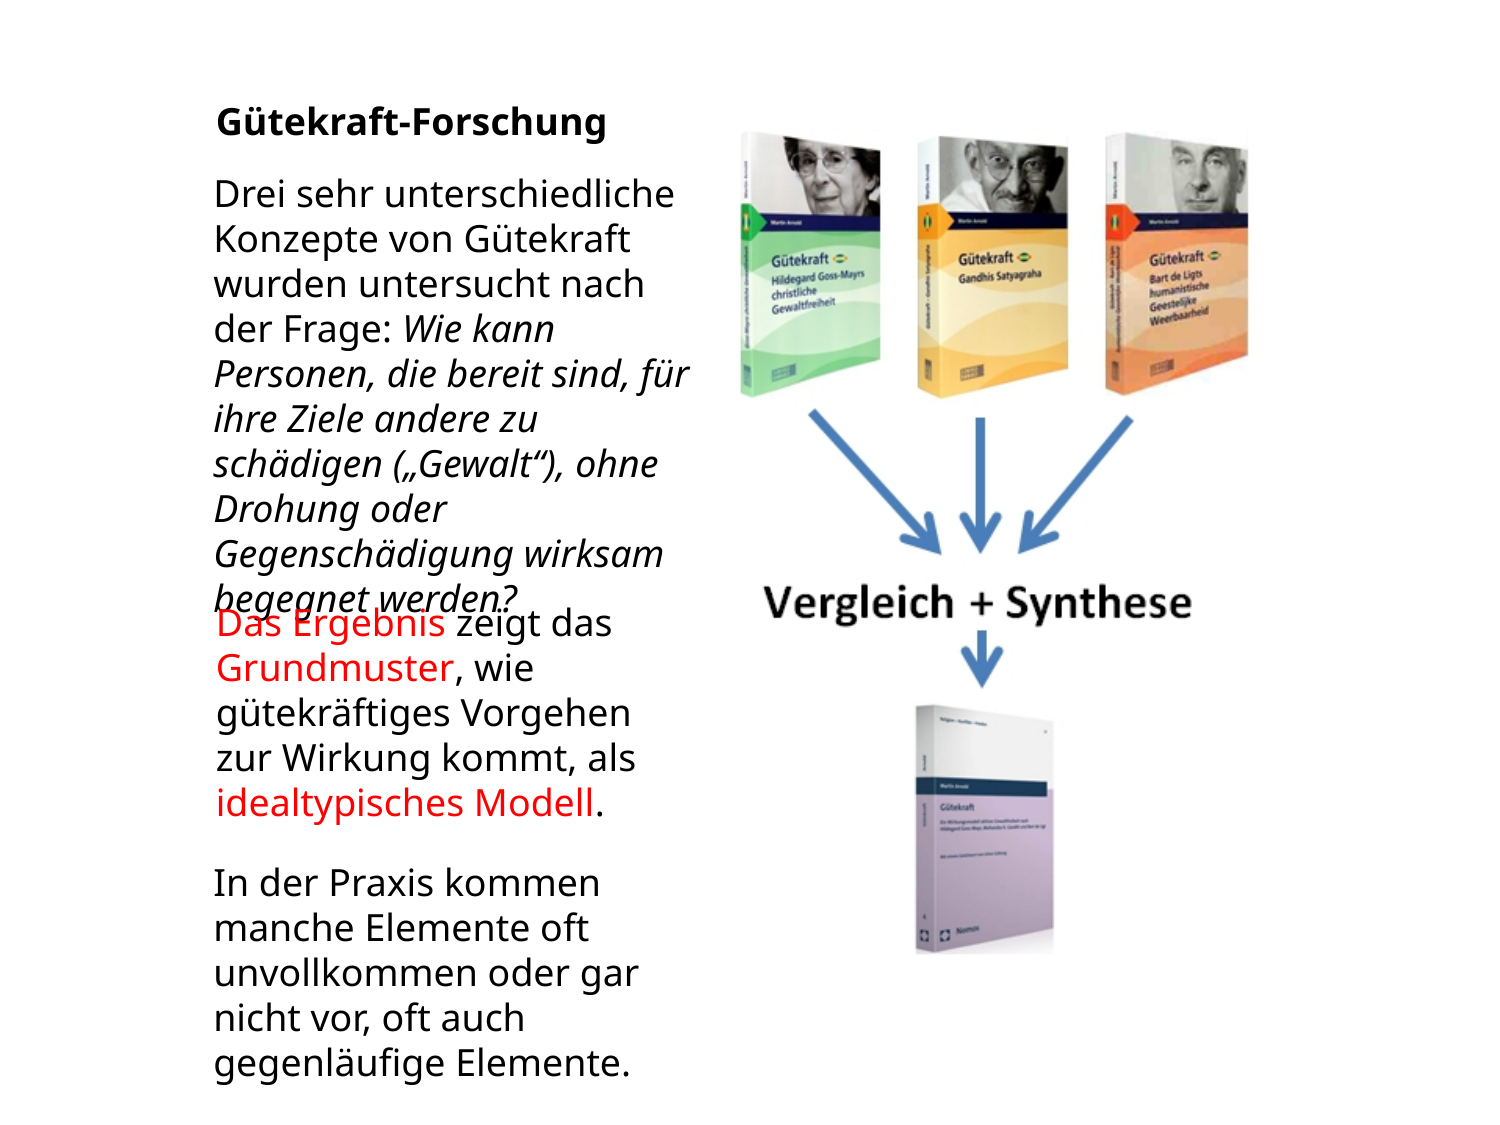

Gütekraft-Forschung
Drei sehr unterschiedliche Konzepte von Gütekraft wurden untersucht nach der Frage: Wie kann Personen, die bereit sind, für ihre Ziele andere zu schädigen („Gewalt“), ohne Drohung oder Gegenschädigung wirksam begegnet werden?
Das Ergebnis zeigt das Grundmuster, wie gütekräftiges Vorgehen zur Wirkung kommt, als
idealtypisches Modell.
In der Praxis kommen manche Elemente oft unvollkommen oder gar nicht vor, oft auch gegenläufige Elemente.